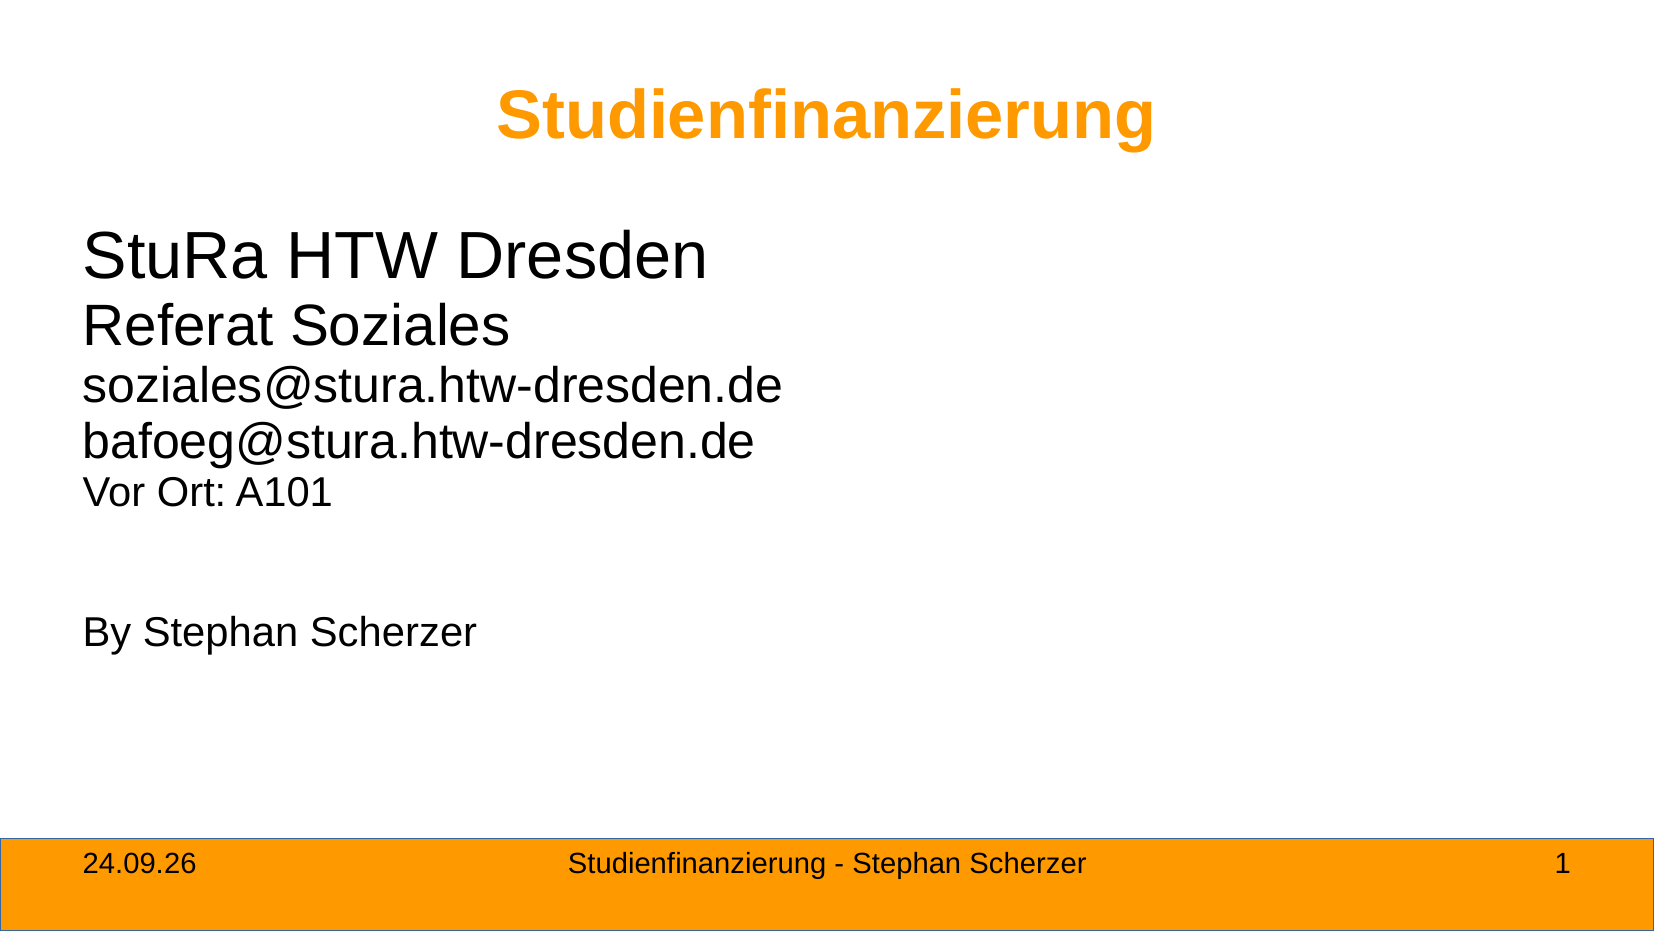

# Studienfinanzierung
StuRa HTW Dresden
Referat Soziales
soziales@stura.htw-dresden.de
bafoeg@stura.htw-dresden.de
Vor Ort: A101
By Stephan Scherzer
Studienfinanzierung - Stephan Scherzer
1